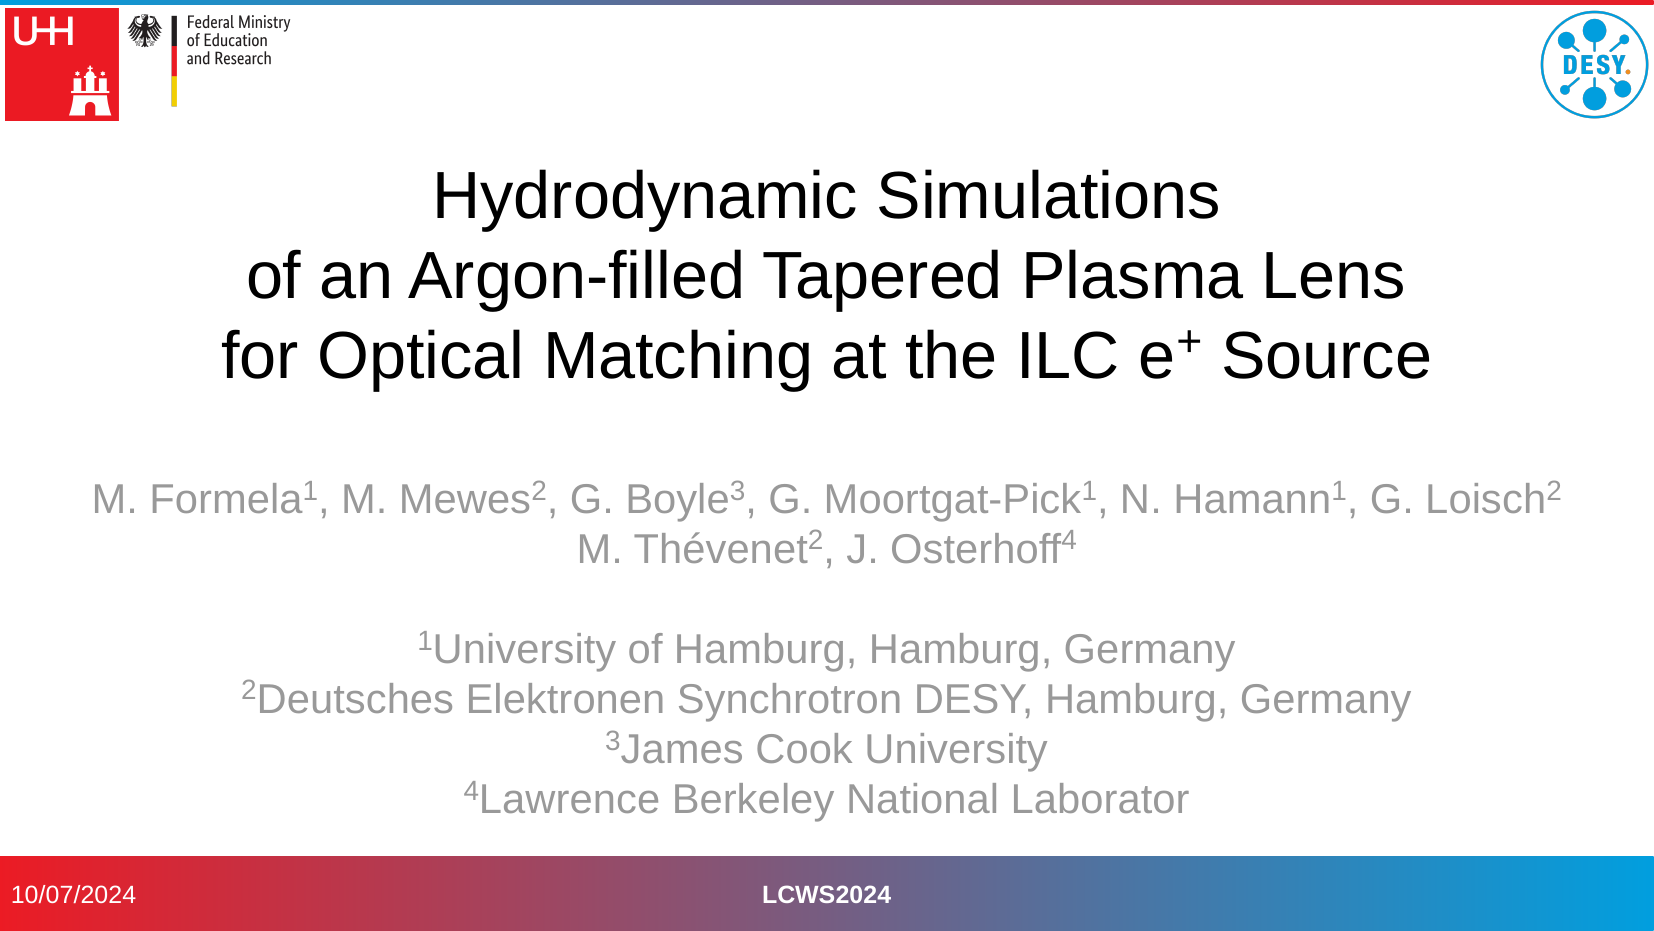

Hydrodynamic Simulations
of an Argon-filled Tapered Plasma Lens
for Optical Matching at the ILC e+ Source
M. Formela1, M. Mewes2, G. Boyle3, G. Moortgat-Pick1, N. Hamann1, G. Loisch2
M. Thévenet2, J. Osterhoff4
1University of Hamburg, Hamburg, Germany
2Deutsches Elektronen Synchrotron DESY, Hamburg, Germany
3James Cook University
4Lawrence Berkeley National Laborator
10/07/2024
LCWS2024